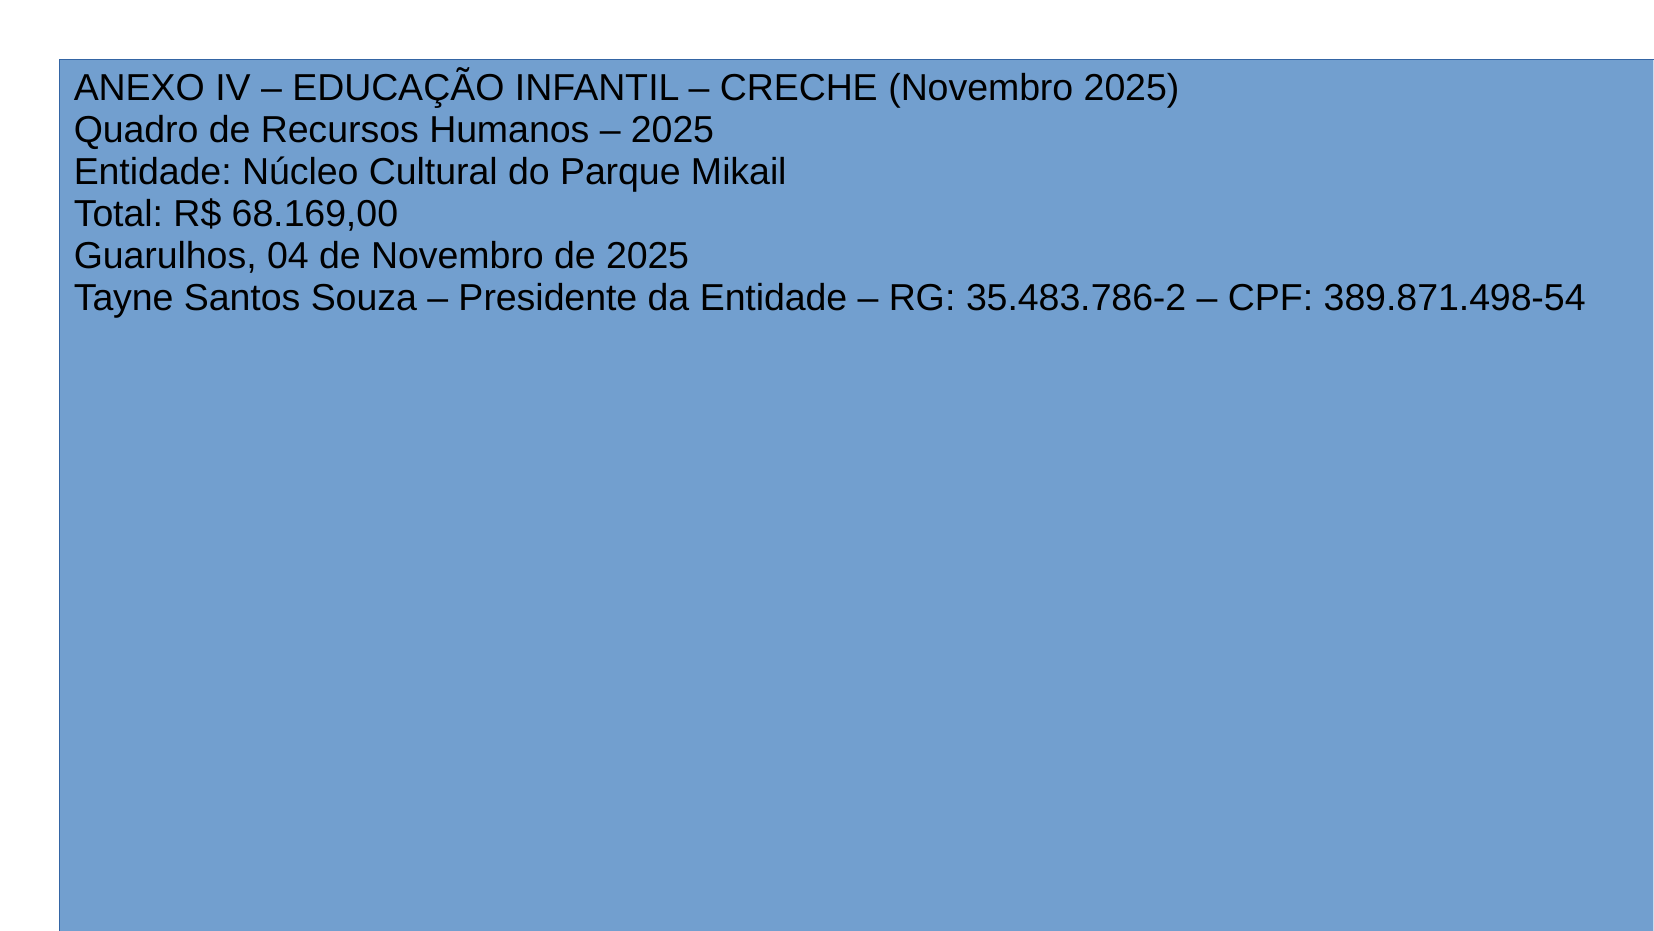

ANEXO IV – EDUCAÇÃO INFANTIL – CRECHE (Novembro 2025)
Quadro de Recursos Humanos – 2025
Entidade: Núcleo Cultural do Parque Mikail
Total: R$ 68.169,00
Guarulhos, 04 de Novembro de 2025
Tayne Santos Souza – Presidente da Entidade – RG: 35.483.786-2 – CPF: 389.871.498-54